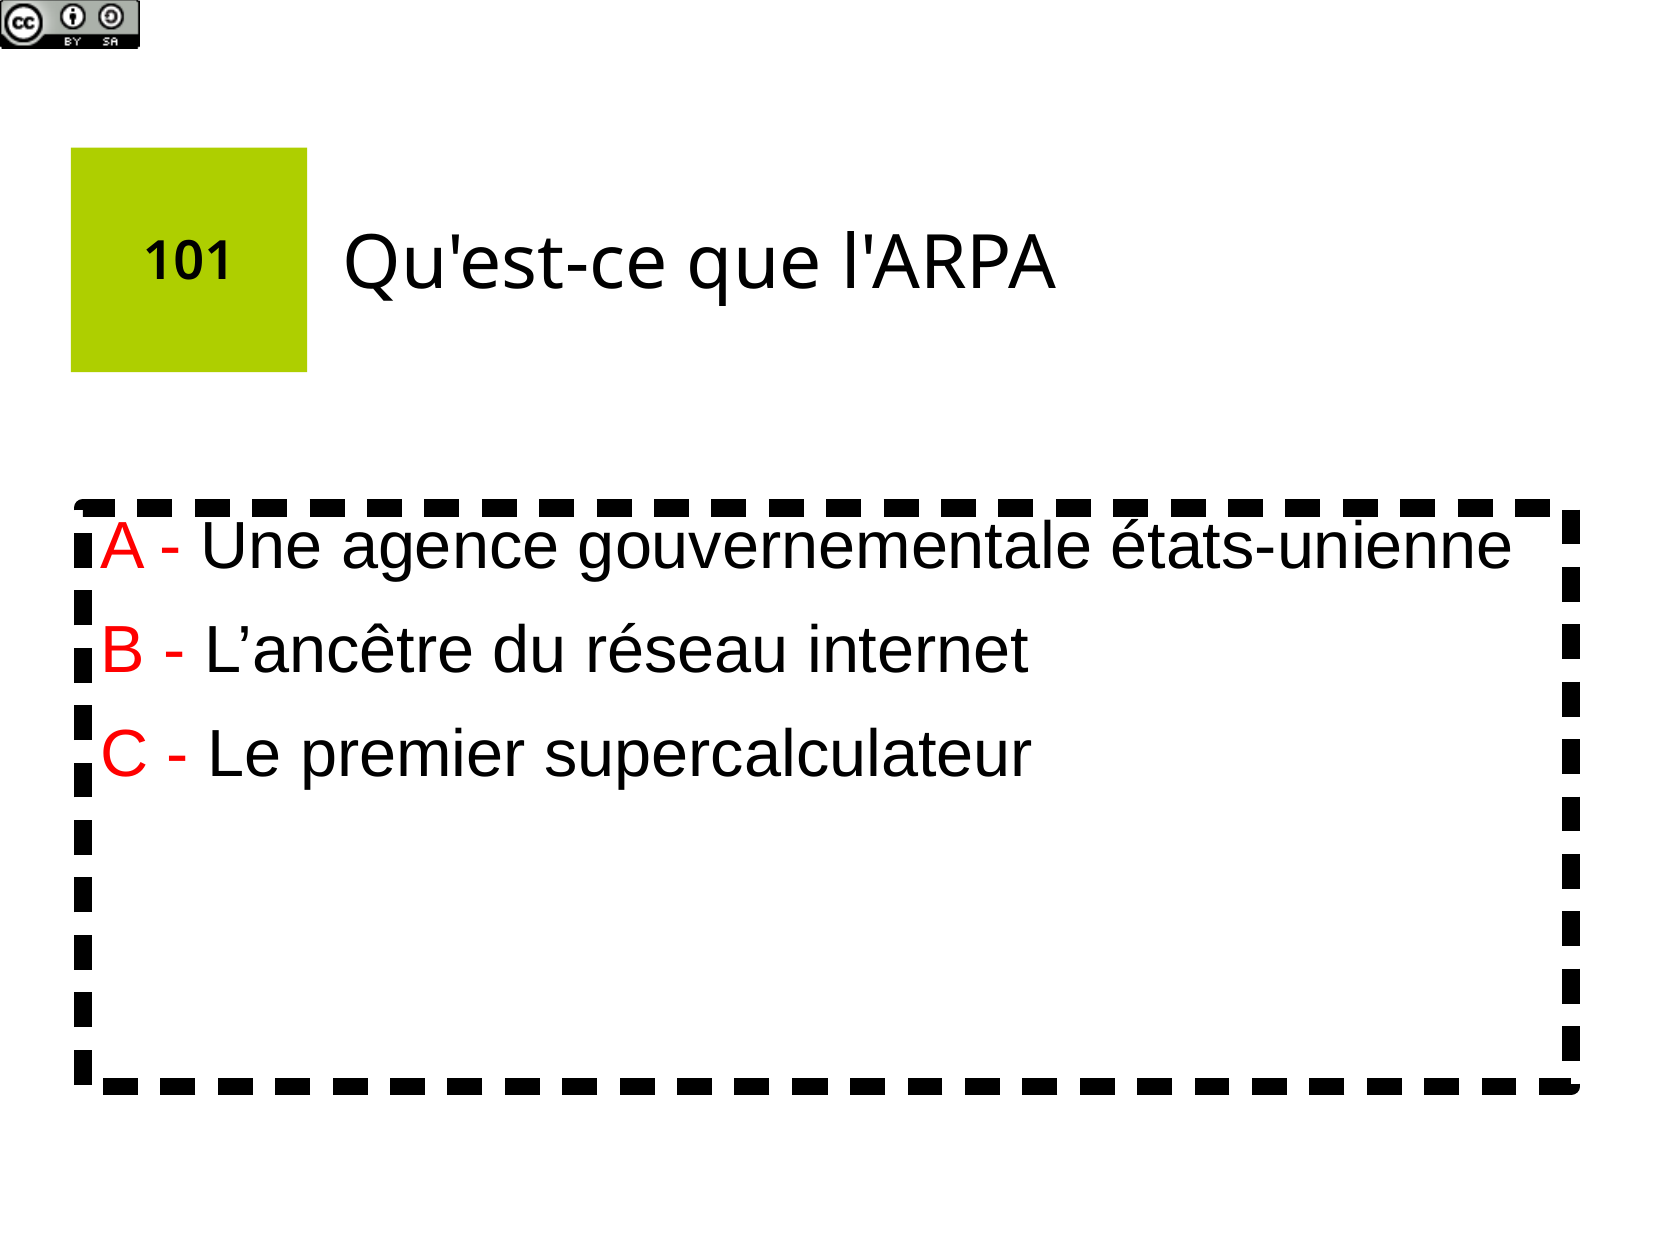

# Qu'est-ce que l'ARPA
101
Une agence gouvernementale états-unienne
L’ancêtre du réseau internet
Le premier supercalculateur